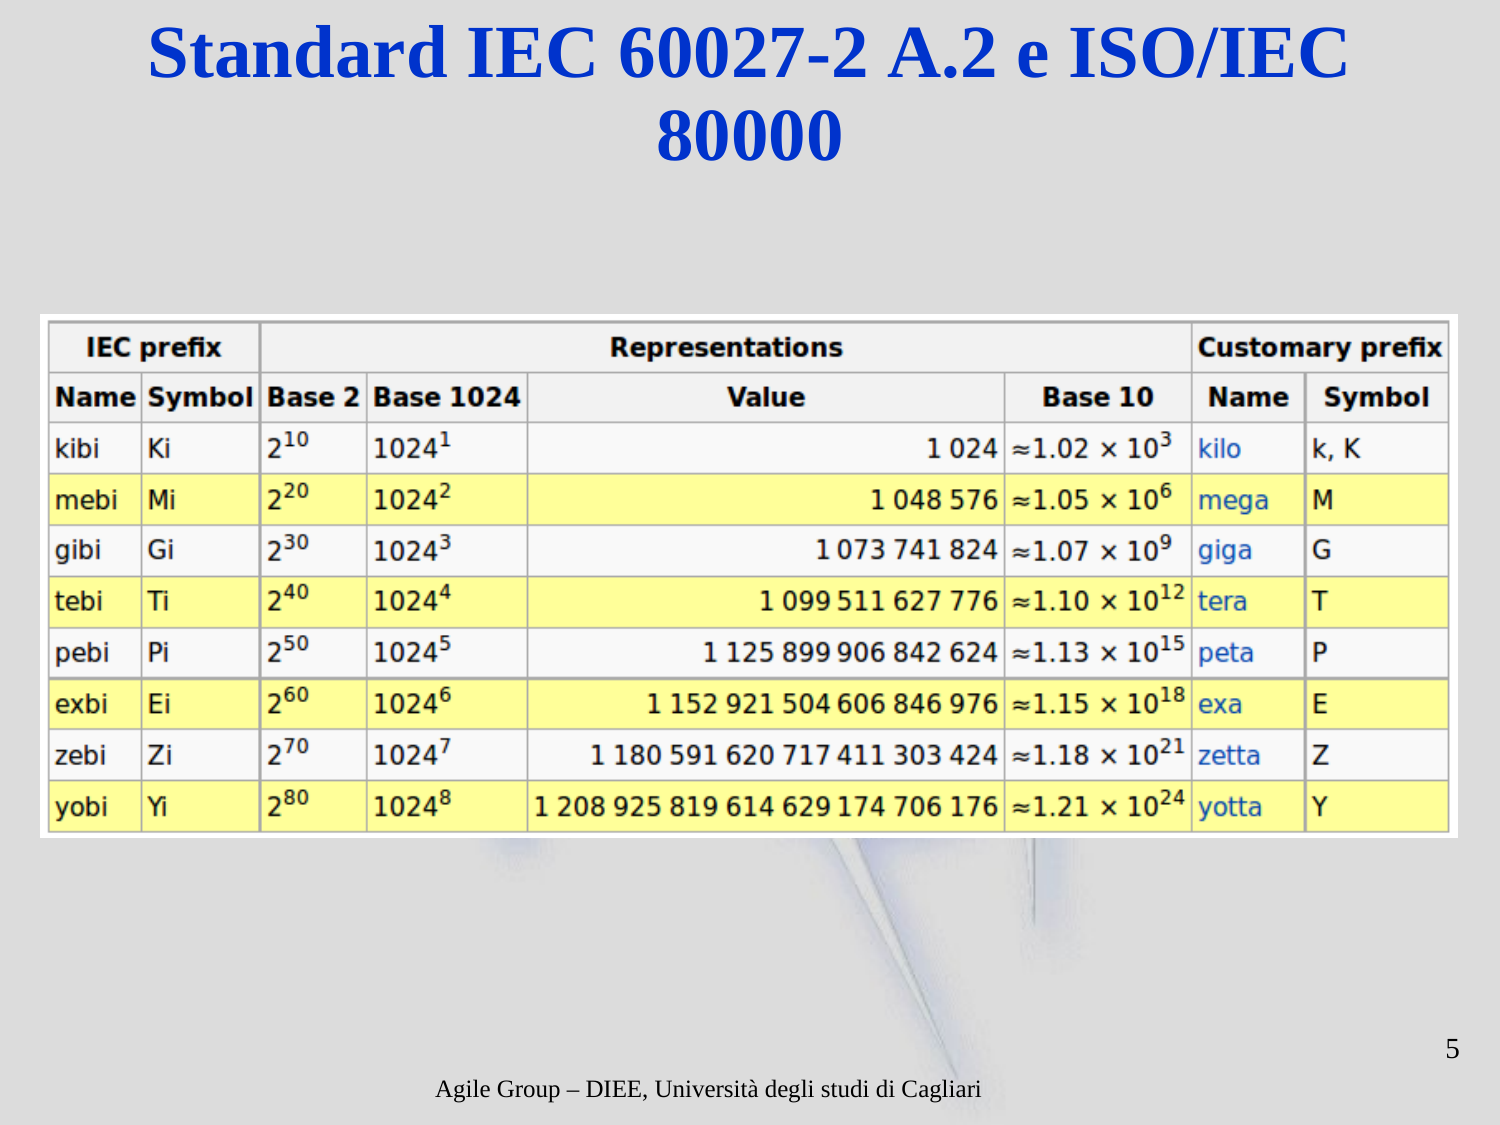

# Standard IEC 60027-2 A.2 e ISO/IEC 80000
5